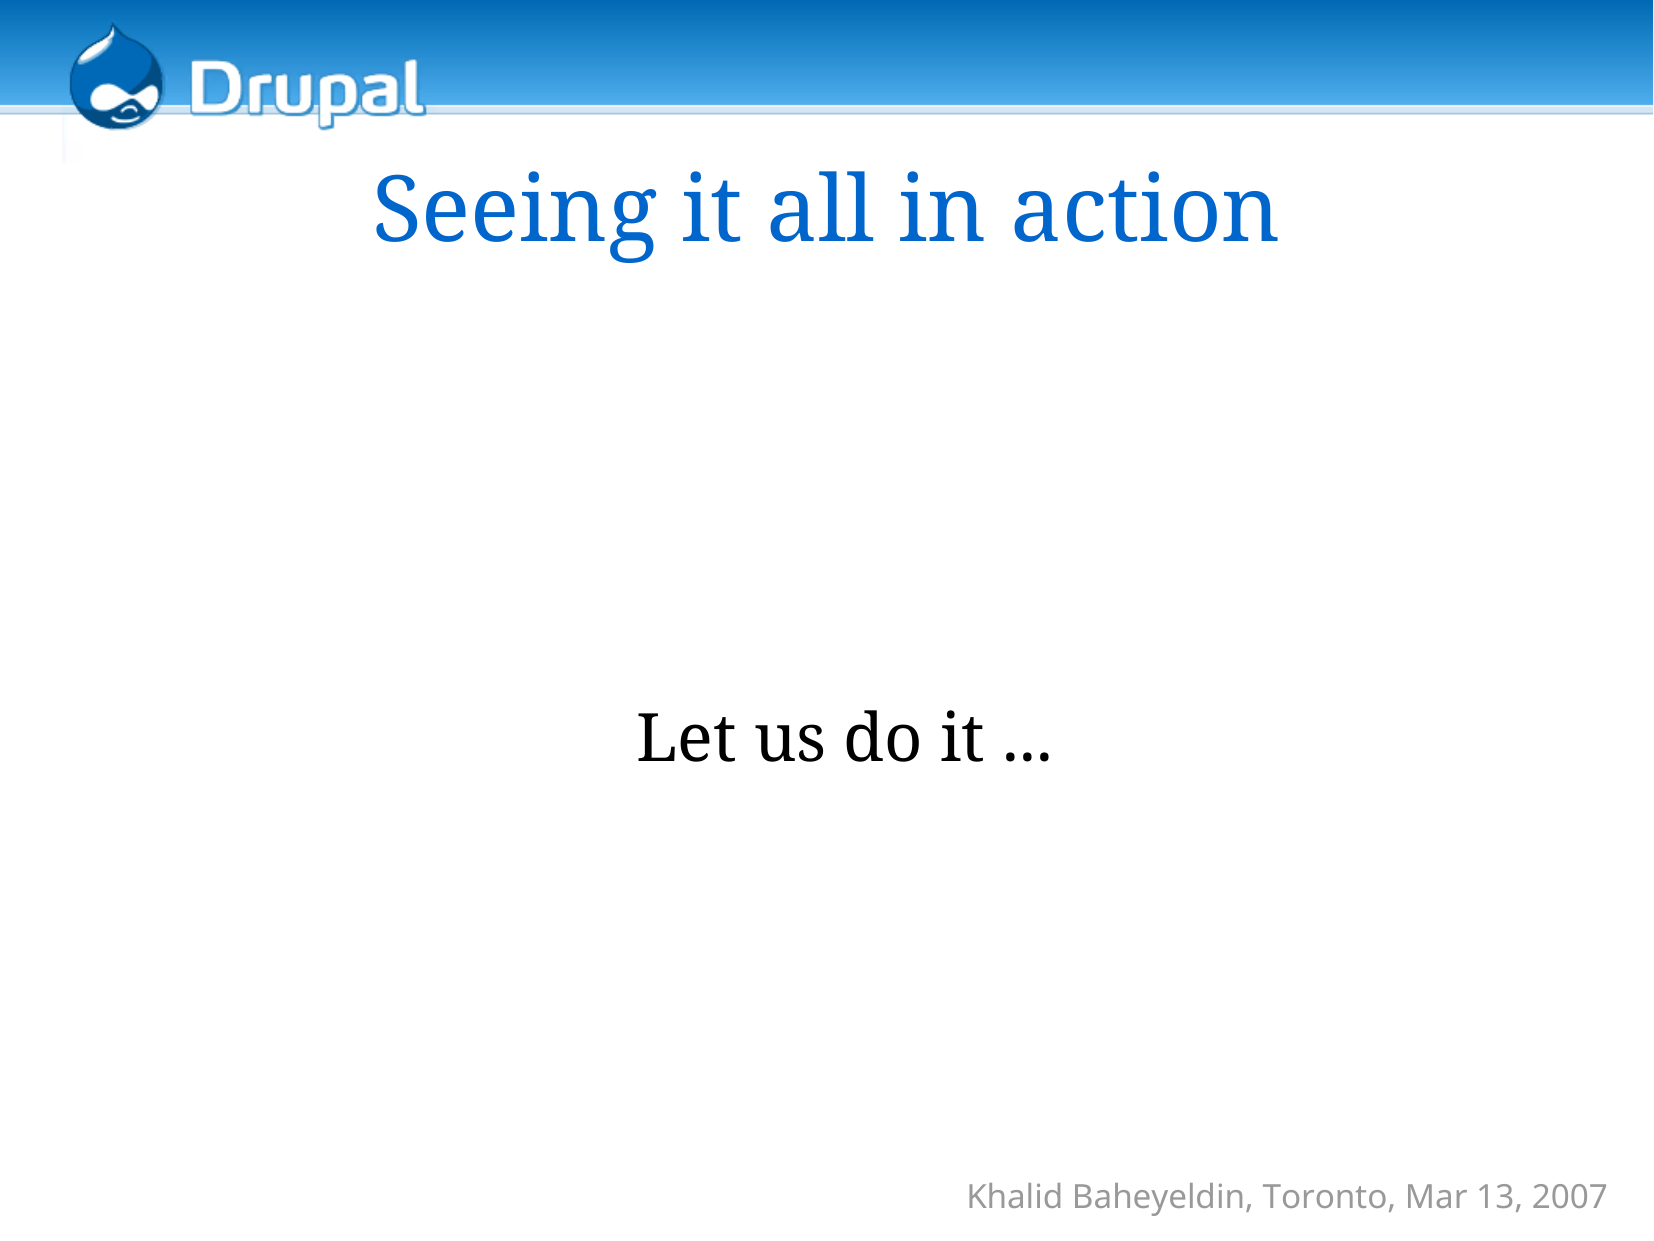

# Seeing it all in action
Let us do it ...